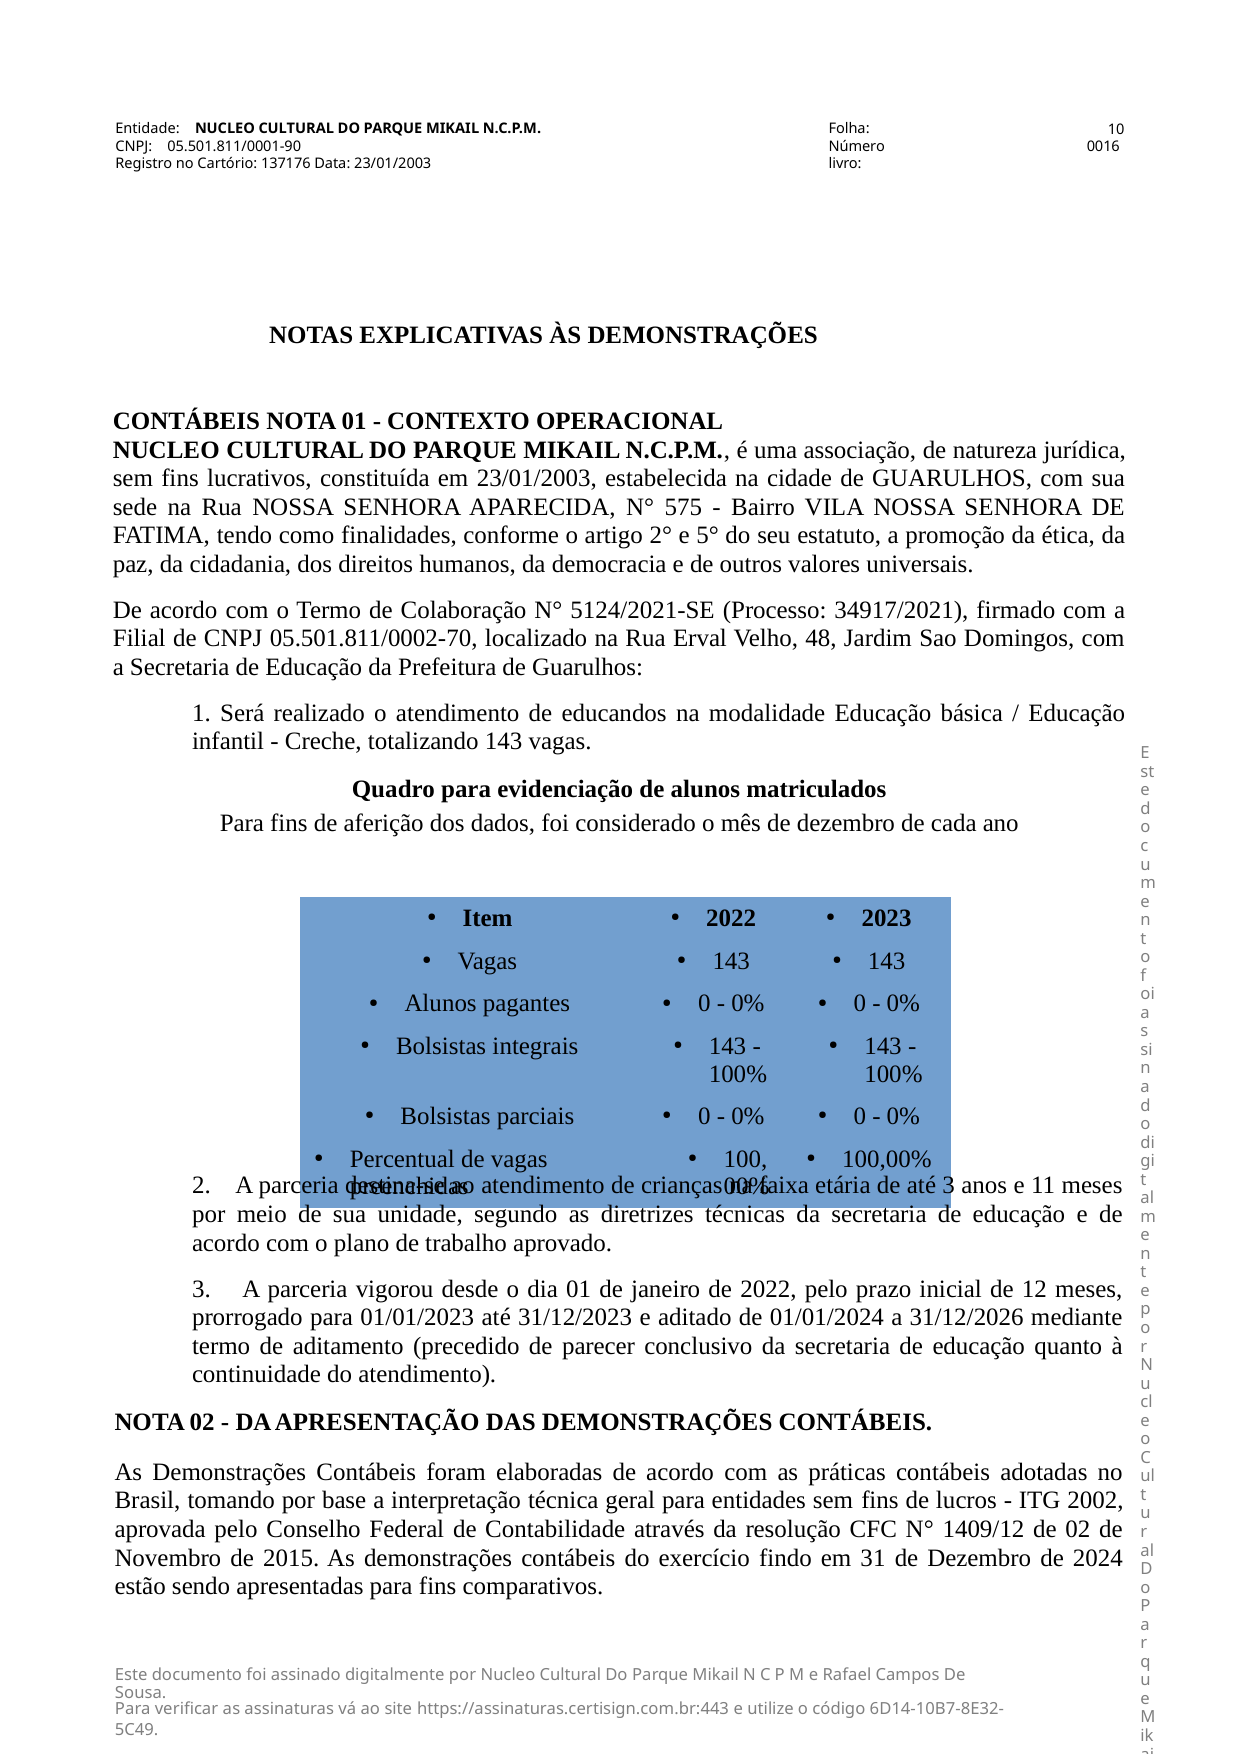

Entidade: NUCLEO CULTURAL DO PARQUE MIKAIL N.C.P.M.
CNPJ: 05.501.811/0001-90
Registro no Cartório: 137176 Data: 23/01/2003
Folha:
Número livro:
10
0016
NOTAS EXPLICATIVAS ÀS DEMONSTRAÇÕES CONTÁBEIS NOTA 01 - CONTEXTO OPERACIONAL
NUCLEO CULTURAL DO PARQUE MIKAIL N.C.P.M., é uma associação, de natureza jurídica, sem fins lucrativos, constituída em 23/01/2003, estabelecida na cidade de GUARULHOS, com sua sede na Rua NOSSA SENHORA APARECIDA, N° 575 - Bairro VILA NOSSA SENHORA DE FATIMA, tendo como finalidades, conforme o artigo 2° e 5° do seu estatuto, a promoção da ética, da paz, da cidadania, dos direitos humanos, da democracia e de outros valores universais.
De acordo com o Termo de Colaboração N° 5124/2021-SE (Processo: 34917/2021), firmado com a Filial de CNPJ 05.501.811/0002-70, localizado na Rua Erval Velho, 48, Jardim Sao Domingos, com a Secretaria de Educação da Prefeitura de Guarulhos:
1. Será realizado o atendimento de educandos na modalidade Educação básica / Educação infantil - Creche, totalizando 143 vagas.
Quadro para evidenciação de alunos matriculados
Para fins de aferição dos dados, foi considerado o mês de dezembro de cada ano
Este documento foi assinado digitalmente por Nucleo Cultural Do Parque Mikail N C P M e Rafael Campos De Sousa. Para verificar as assinaturas vá ao site https://assinaturas.certisign.com.br:443 e utilize o código 6D14-10B7-8E32-5C49.
| Item | 2022 | 2023 |
| --- | --- | --- |
| Vagas | 143 | 143 |
| Alunos pagantes | 0 - 0% | 0 - 0% |
| Bolsistas integrais | 143 - 100% | 143 - 100% |
| Bolsistas parciais | 0 - 0% | 0 - 0% |
| Percentual de vagas preenchidas | 100,00% | 100,00% |
2. A parceria destina-se ao atendimento de crianças na faixa etária de até 3 anos e 11 meses por meio de sua unidade, segundo as diretrizes técnicas da secretaria de educação e de acordo com o plano de trabalho aprovado.
3. A parceria vigorou desde o dia 01 de janeiro de 2022, pelo prazo inicial de 12 meses, prorrogado para 01/01/2023 até 31/12/2023 e aditado de 01/01/2024 a 31/12/2026 mediante termo de aditamento (precedido de parecer conclusivo da secretaria de educação quanto à continuidade do atendimento).
NOTA 02 - DA APRESENTAÇÃO DAS DEMONSTRAÇÕES CONTÁBEIS.
As Demonstrações Contábeis foram elaboradas de acordo com as práticas contábeis adotadas no Brasil, tomando por base a interpretação técnica geral para entidades sem fins de lucros - ITG 2002, aprovada pelo Conselho Federal de Contabilidade através da resolução CFC N° 1409/12 de 02 de Novembro de 2015. As demonstrações contábeis do exercício findo em 31 de Dezembro de 2024 estão sendo apresentadas para fins comparativos.
Este documento foi assinado digitalmente por Nucleo Cultural Do Parque Mikail N C P M e Rafael Campos De Sousa.
Para verificar as assinaturas vá ao site https://assinaturas.certisign.com.br:443 e utilize o código 6D14-10B7-8E32-5C49.